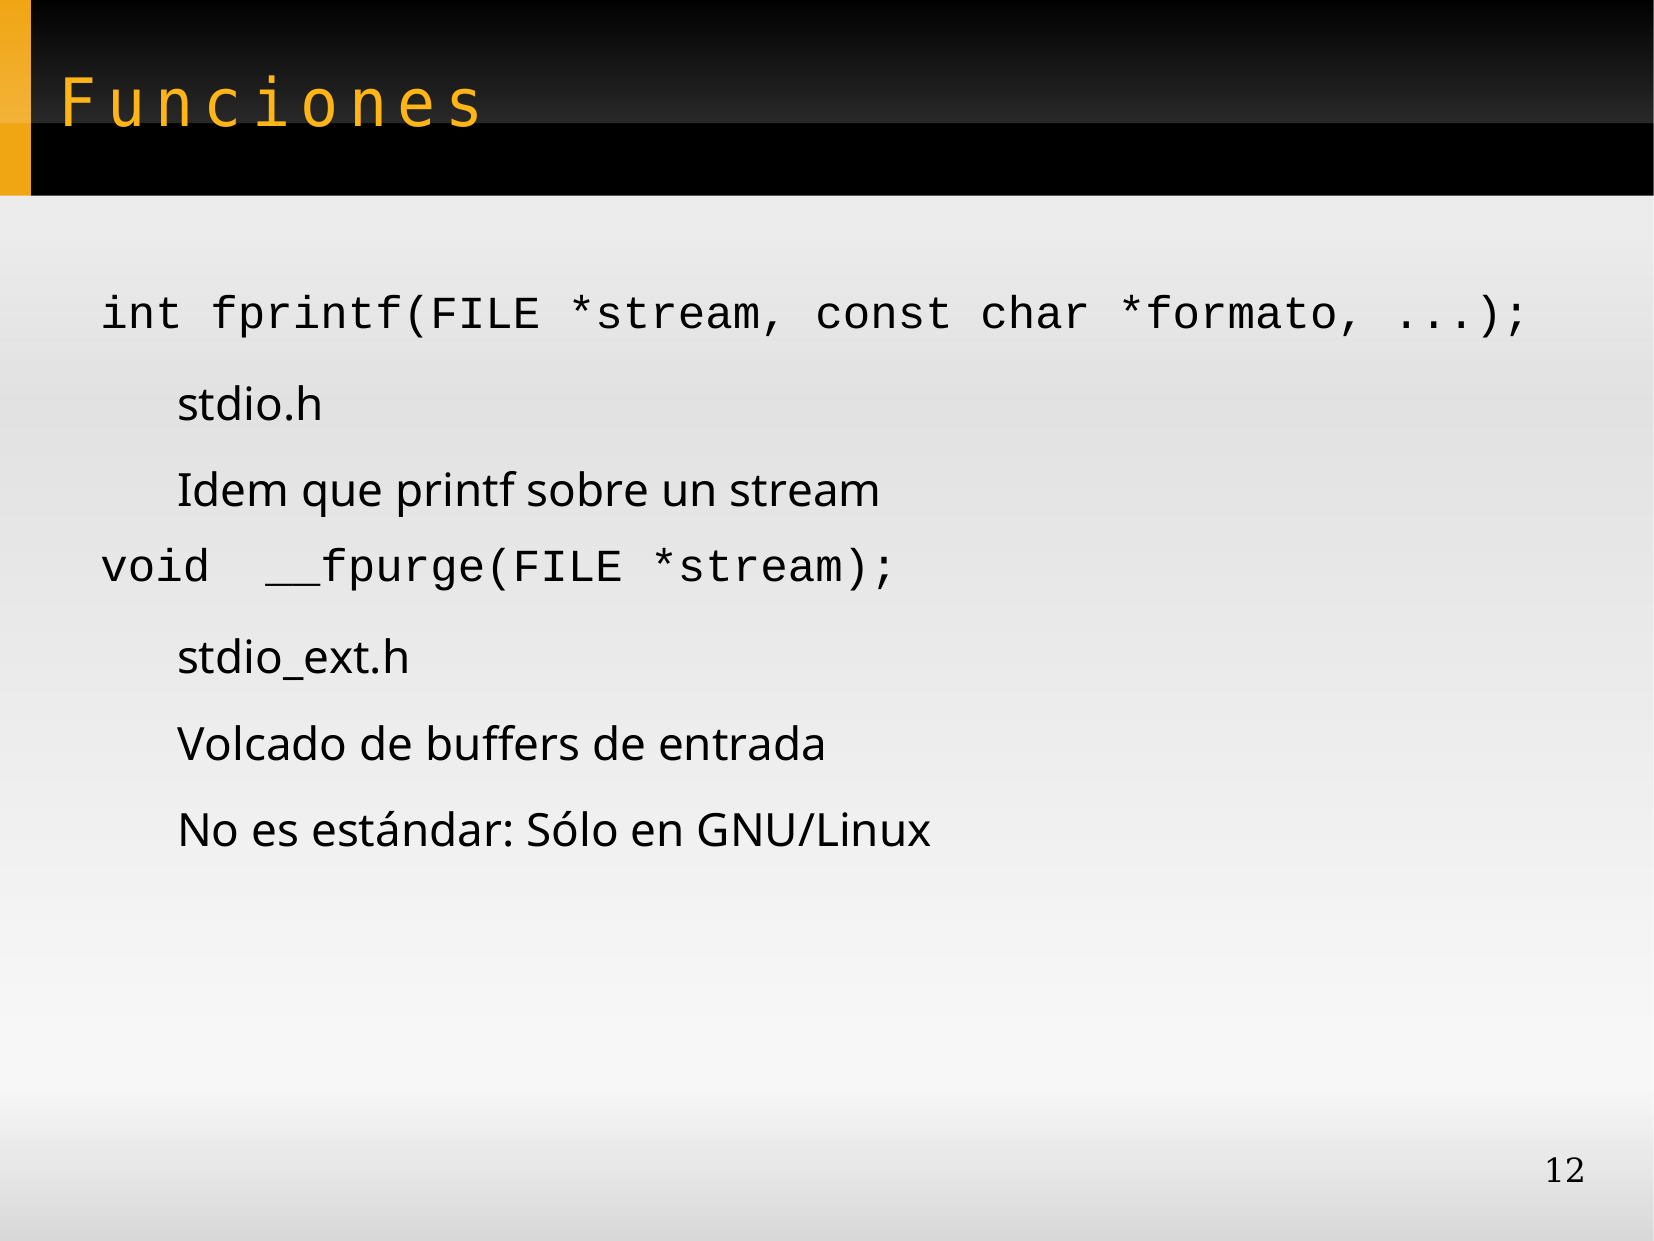

# Funciones
int fprintf(FILE *stream, const char *formato, ...);
stdio.h
Idem que printf sobre un stream
void __fpurge(FILE *stream);
stdio_ext.h
Volcado de buffers de entrada
No es estándar: Sólo en GNU/Linux
12